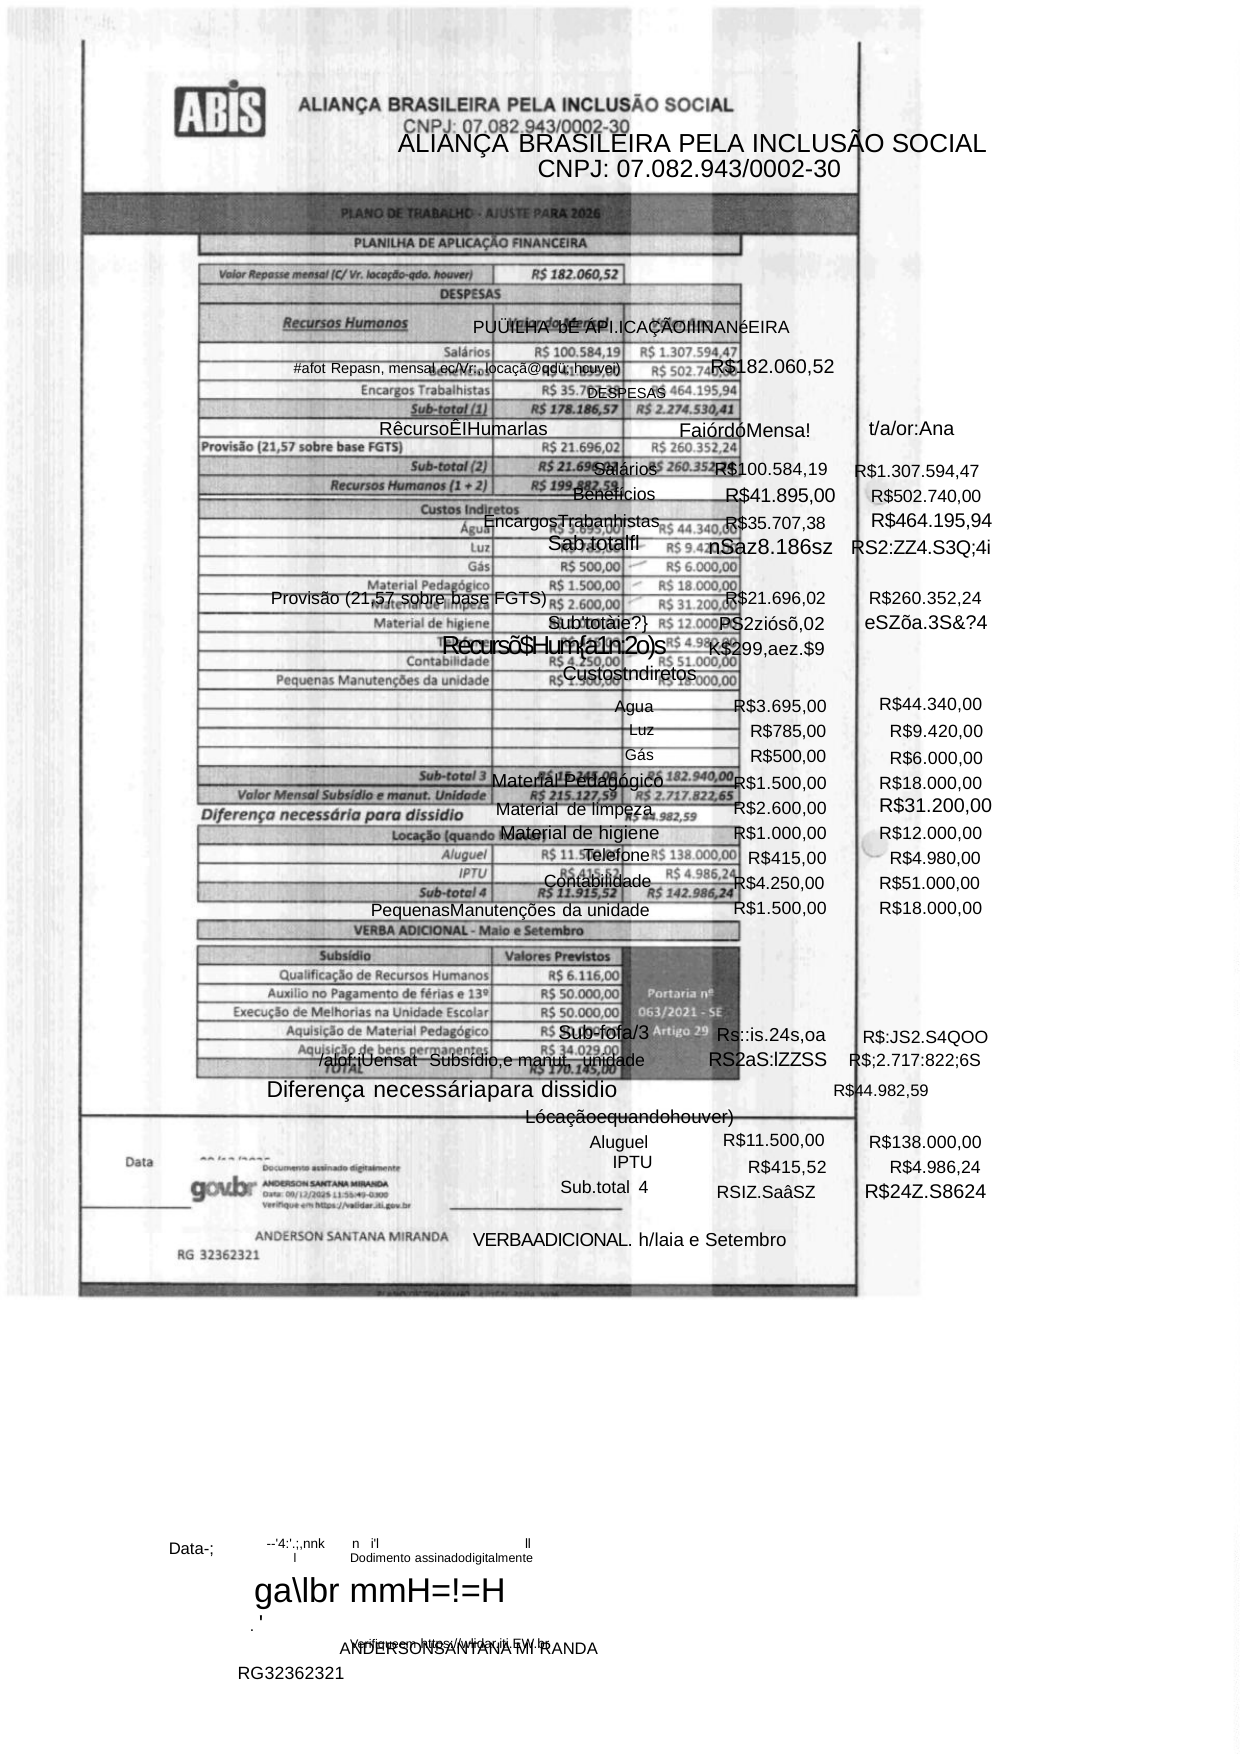

ALIANÇA BRASILEIRA PELA INCLUSÃO SOCIAL
CNPJ: 07.082.943/0002-30
PUÜILHA bÉ ÁPI.ICAÇÃOIIINANéEIRA
R$182.060,52
#afot Repasn, mensal ec/Vr:, locaçã@qdü; hcuvei)
DESPESAS
t/a/or:Ana
RêcursoÊIHumarlas
FaiórdóMensa!
Salários
R$100.584,19
R$41.895,00
R$35.707,38
R$1.307.594,47
R$502.740,00
R$464.195,94
Benefícios
EncargosTrabanhistas
Sab.totalfl
nSaz8.186sz RS2:ZZ4.S3Q;4i
Provisão (21,57 sobre base FGTS)
R$21.696,02
PS2ziósõ,02
K$299,aez.$9
R$260.352,24
eSZõa.3S&?4
Sub'totàie?}
Recursõ$Hum{a1n:2o)s
Custostndiretos
R$44.340,00
R$9.420,00
R$3.695,00
R$785,00
Agua
Luz
Gás
R$500,00
R$6.000,00
R$18.000,00
R$31.200,00
Material Pedagógico
Material de limpeza
R$1.500,00
R$2.600,00
R$1.000,00
R$415,00
Material de higiene
Telefone
R$12.000,00
R$4.980,00
R$51.000,00
R$18.000,00
Contabilidade
R$4.250,00
R$1.500,00
PequenasManutenções da unidade
Sub-fofa/3
/alof:iUensat Subsídio,e manut, unidade
Diferença necessáriapara dissidio
Rs::is.24s,oa
RS2aS:lZZSS R$;2.717:822;6S
R$:JS2.S4QOO
R$44.982,59
Lócaçãoequandohouver)
R$11.500,00
Aluguel
IPTU
R$138.000,00
R$4.986,24
R$415,52
Sub.total 4
R$24Z.S8624
RSIZ.SaâSZ
VERBAADICIONAL. h/laia e Setembro
--'4:'.;,nnk
l
n
Dodimento assinadodigitalmente
i'l
ll
Data-;
ga\lbr mmH=!=H
. '
Verifiqueem https://wlidar.iti.EW.br
ANDERSONSANTANA MI RANDA
RG32362321